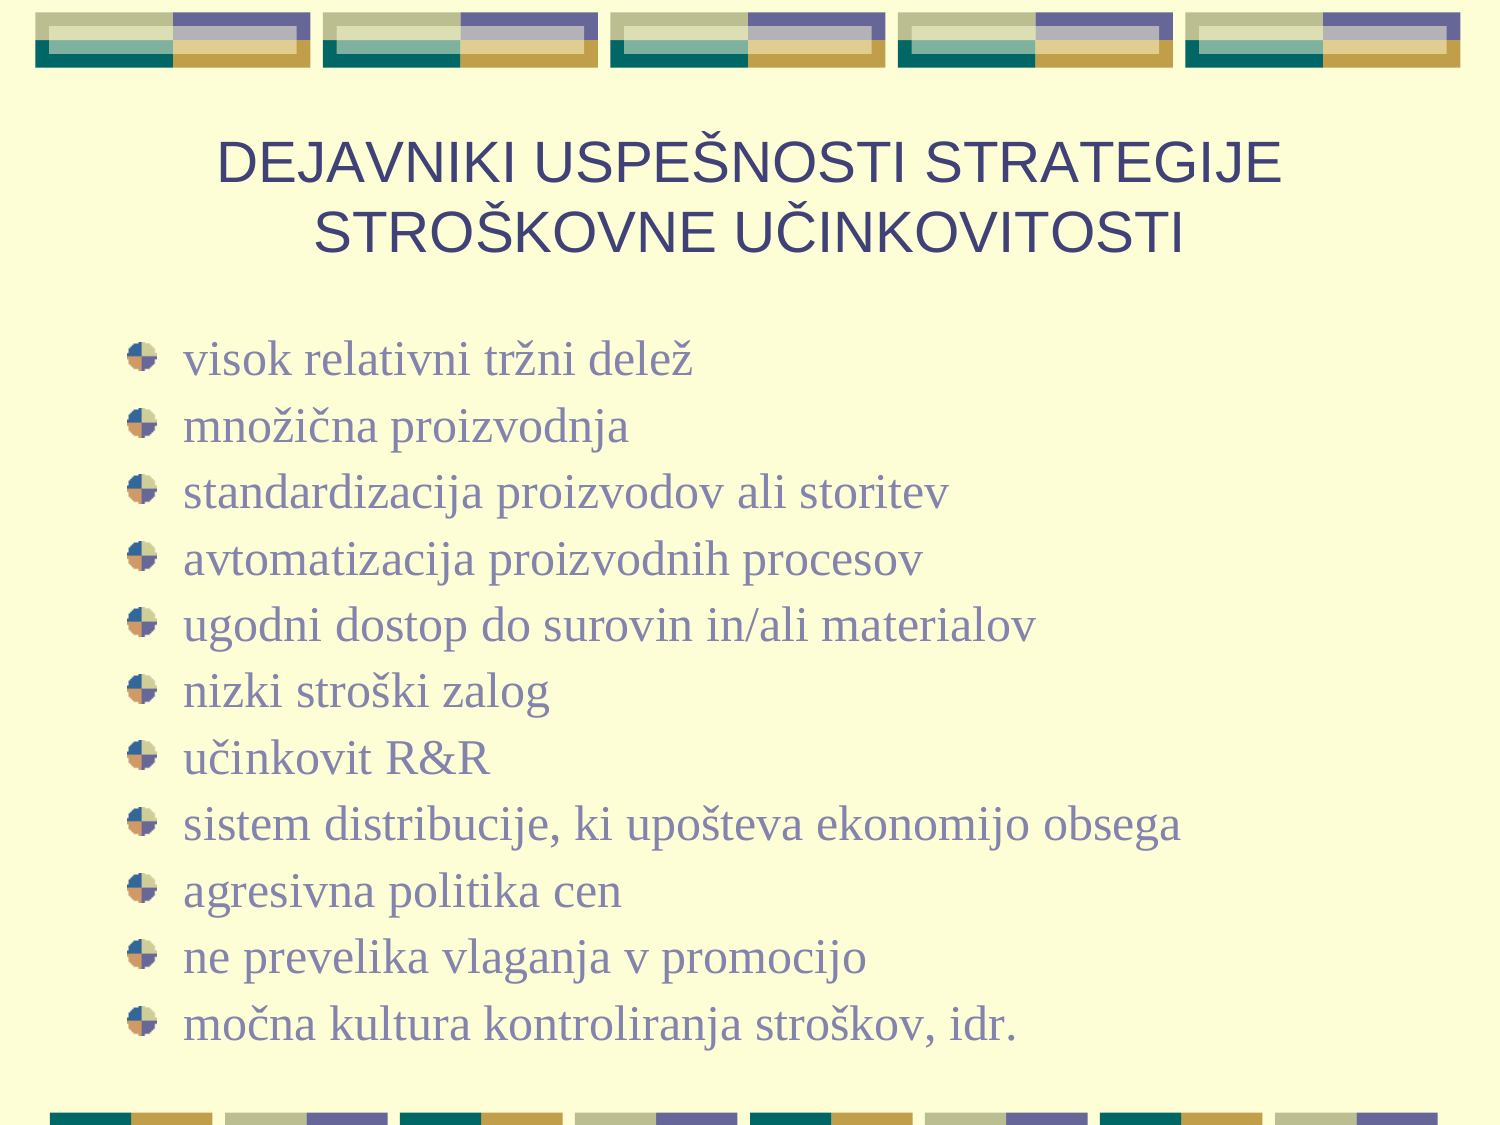

# DEJAVNIKI USPEŠNOSTI STRATEGIJE STROŠKOVNE UČINKOVITOSTI
visok relativni tržni delež
množična proizvodnja
standardizacija proizvodov ali storitev
avtomatizacija proizvodnih procesov
ugodni dostop do surovin in/ali materialov
nizki stroški zalog
učinkovit R&R
sistem distribucije, ki upošteva ekonomijo obsega
agresivna politika cen
ne prevelika vlaganja v promocijo
močna kultura kontroliranja stroškov, idr.